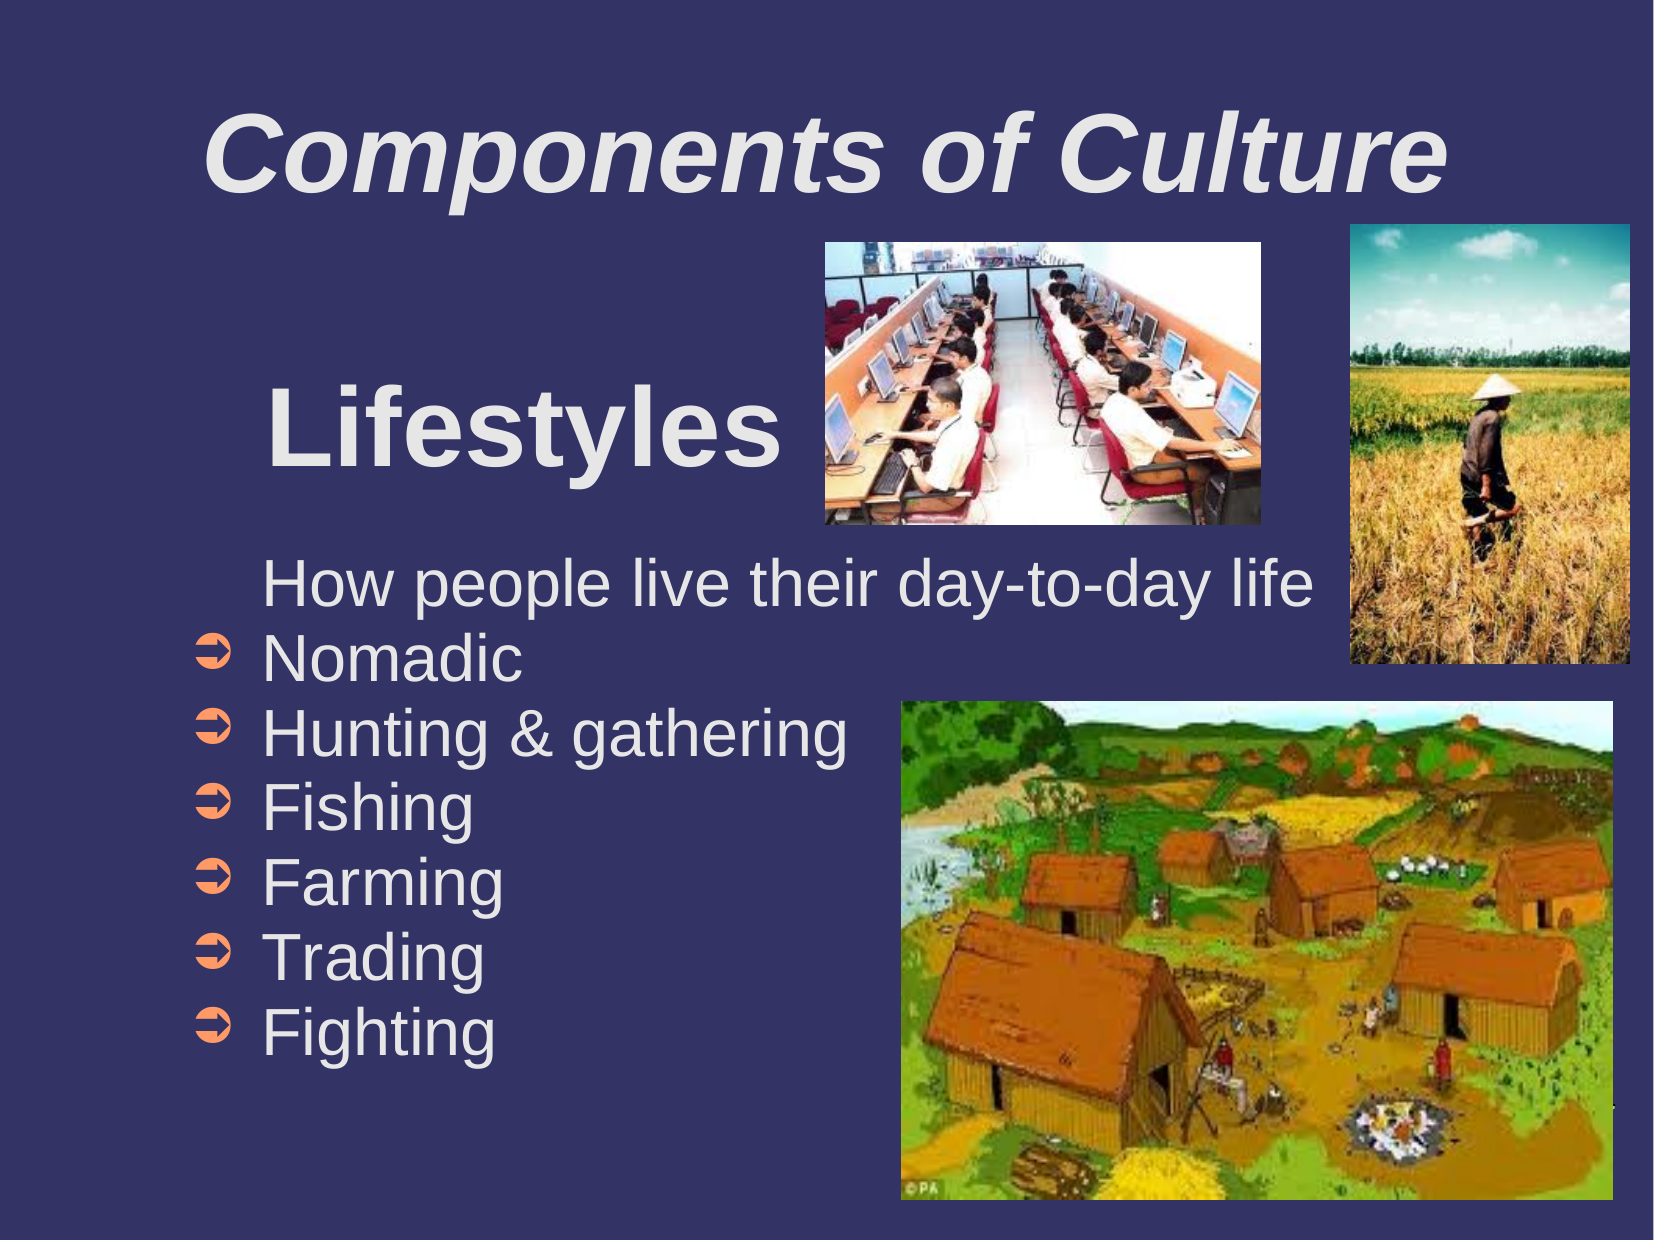

# Components of Culture
Lifestyles
How people live their day-to-day life
Nomadic
Hunting & gathering
Fishing
Farming
Trading
Fighting